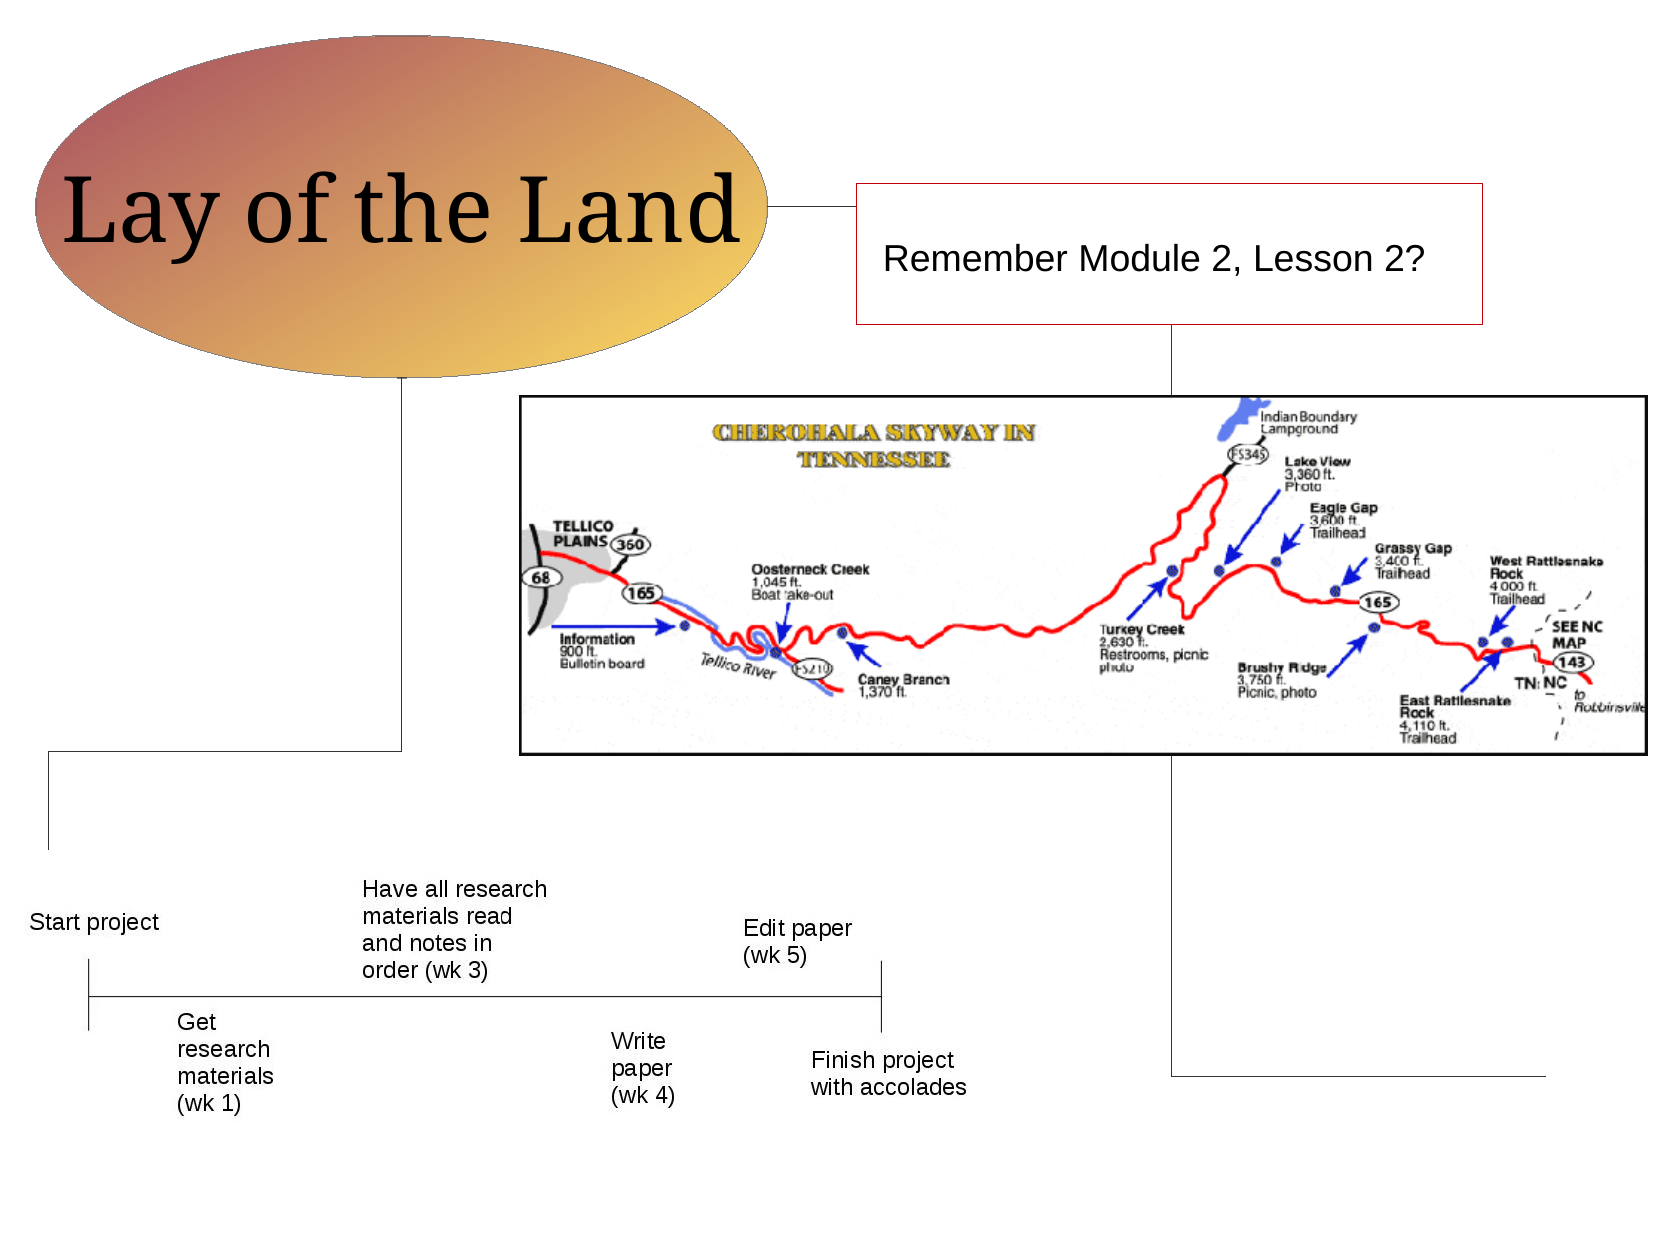

Lay of the Land
Remember Module 2, Lesson 2?